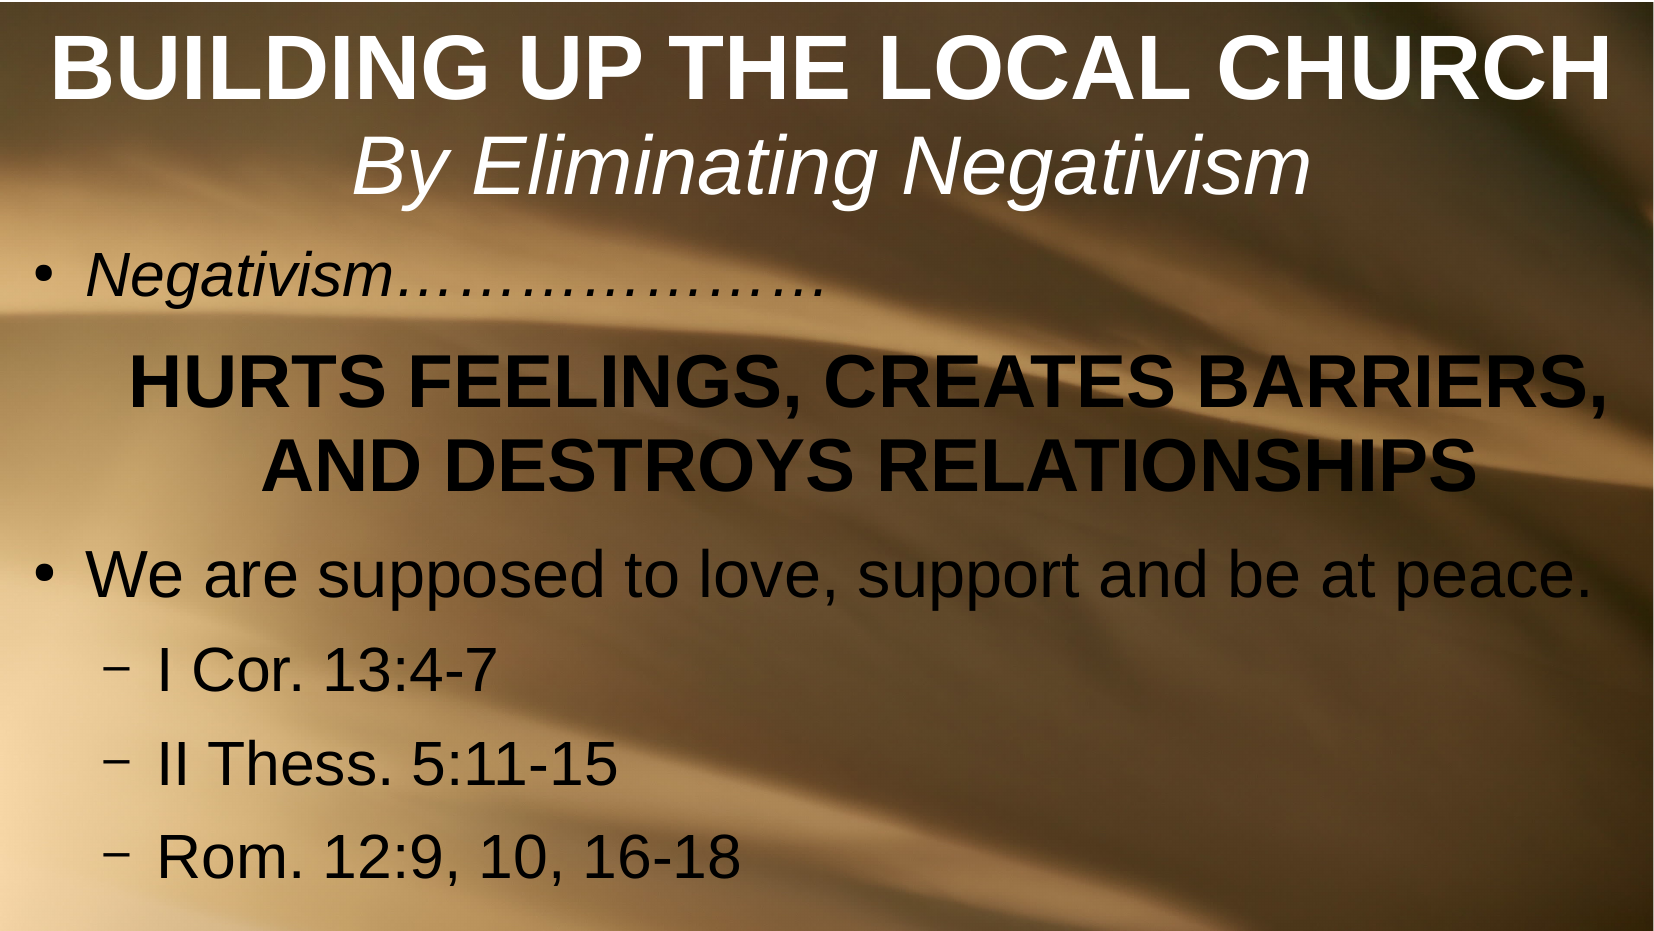

# BUILDING UP THE LOCAL CHURCH By Eliminating Negativism
Negativism…………………
HURTS FEELINGS, CREATES BARRIERS, AND DESTROYS RELATIONSHIPS
We are supposed to love, support and be at peace.
I Cor. 13:4-7
II Thess. 5:11-15
Rom. 12:9, 10, 16-18